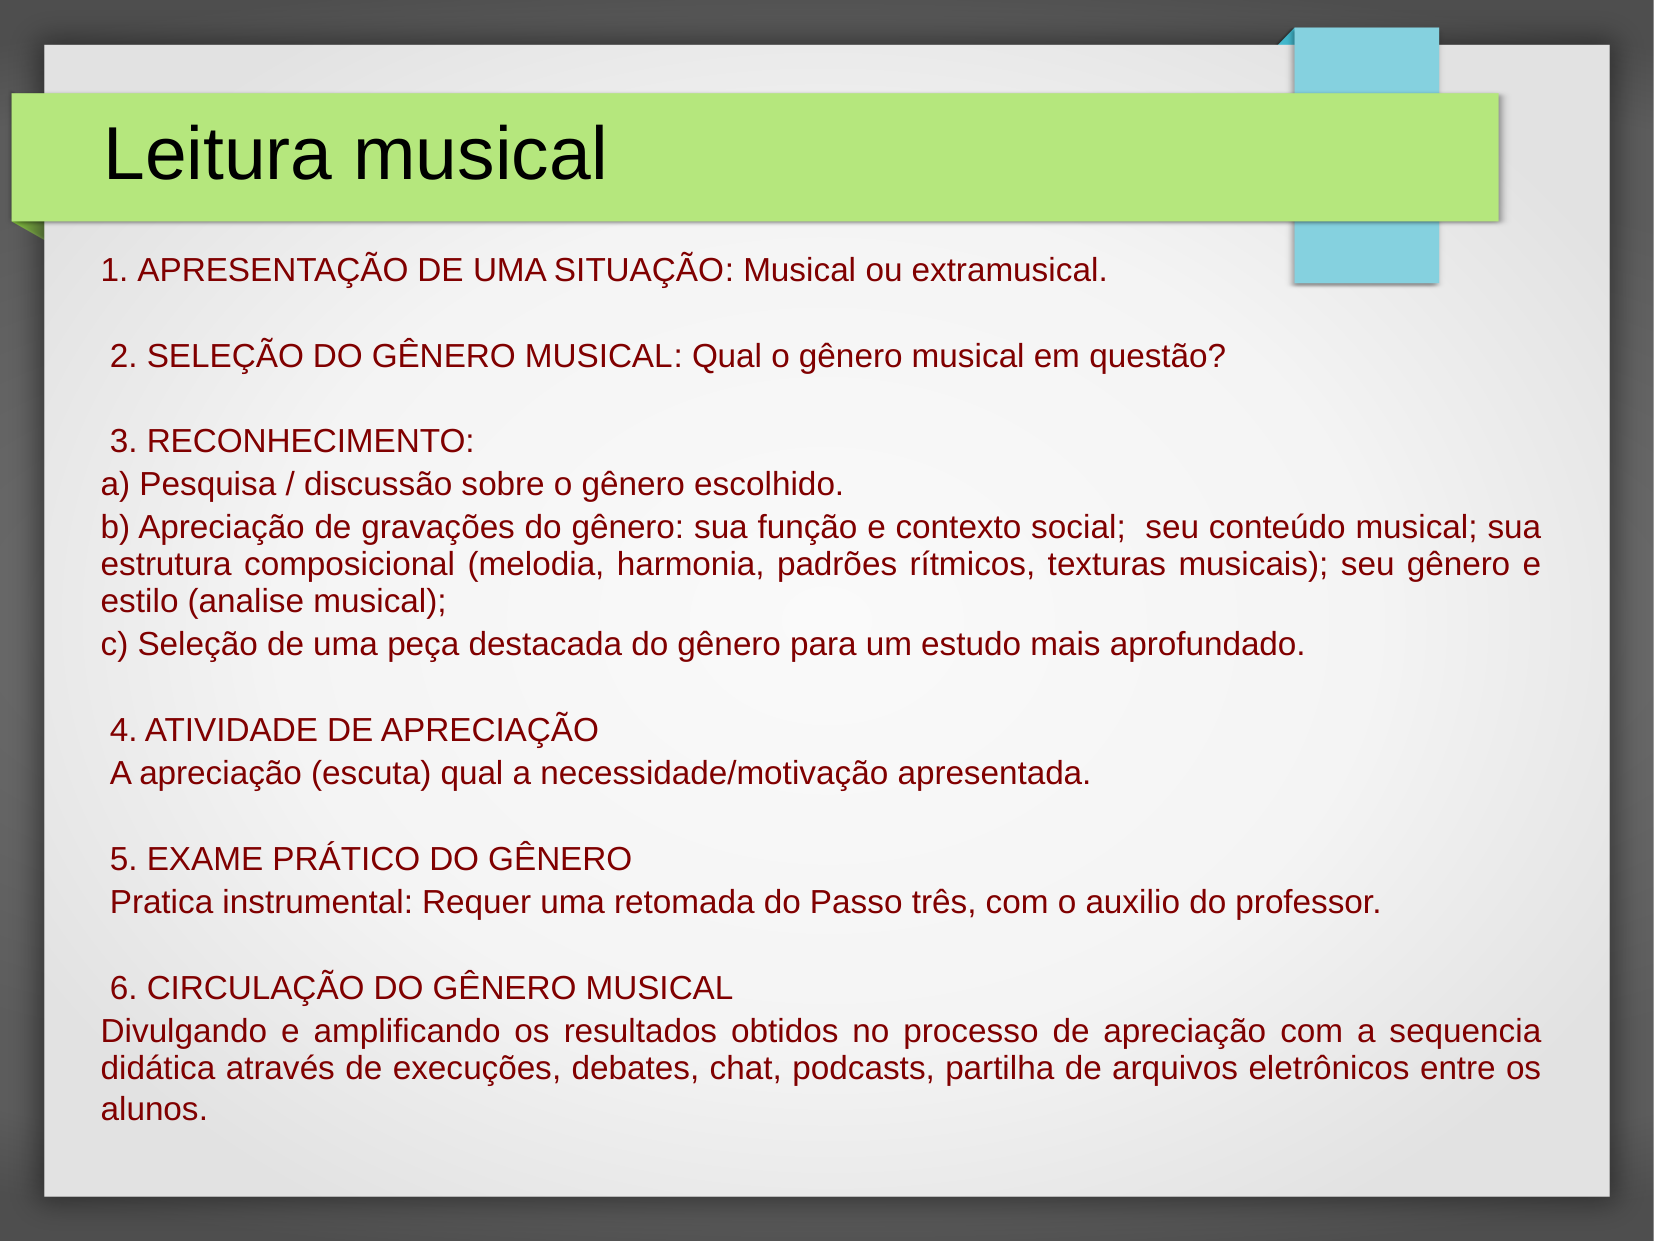

# Leitura musical
1. APRESENTAÇÃO DE UMA SITUAÇÃO: Musical ou extramusical.
 2. SELEÇÃO DO GÊNERO MUSICAL: Qual o gênero musical em questão?
 3. RECONHECIMENTO:
a) Pesquisa / discussão sobre o gênero escolhido.
b) Apreciação de gravações do gênero: sua função e contexto social; seu conteúdo musical; sua estrutura composicional (melodia, harmonia, padrões rítmicos, texturas musicais); seu gênero e estilo (analise musical);
c) Seleção de uma peça destacada do gênero para um estudo mais aprofundado.
 4. ATIVIDADE DE APRECIAÇÃO
 A apreciação (escuta) qual a necessidade/motivação apresentada.
 5. EXAME PRÁTICO DO GÊNERO
 Pratica instrumental: Requer uma retomada do Passo três, com o auxilio do professor.
 6. CIRCULAÇÃO DO GÊNERO MUSICAL
Divulgando e amplificando os resultados obtidos no processo de apreciação com a sequencia didática através de execuções, debates, chat, podcasts, partilha de arquivos eletrônicos entre os alunos.